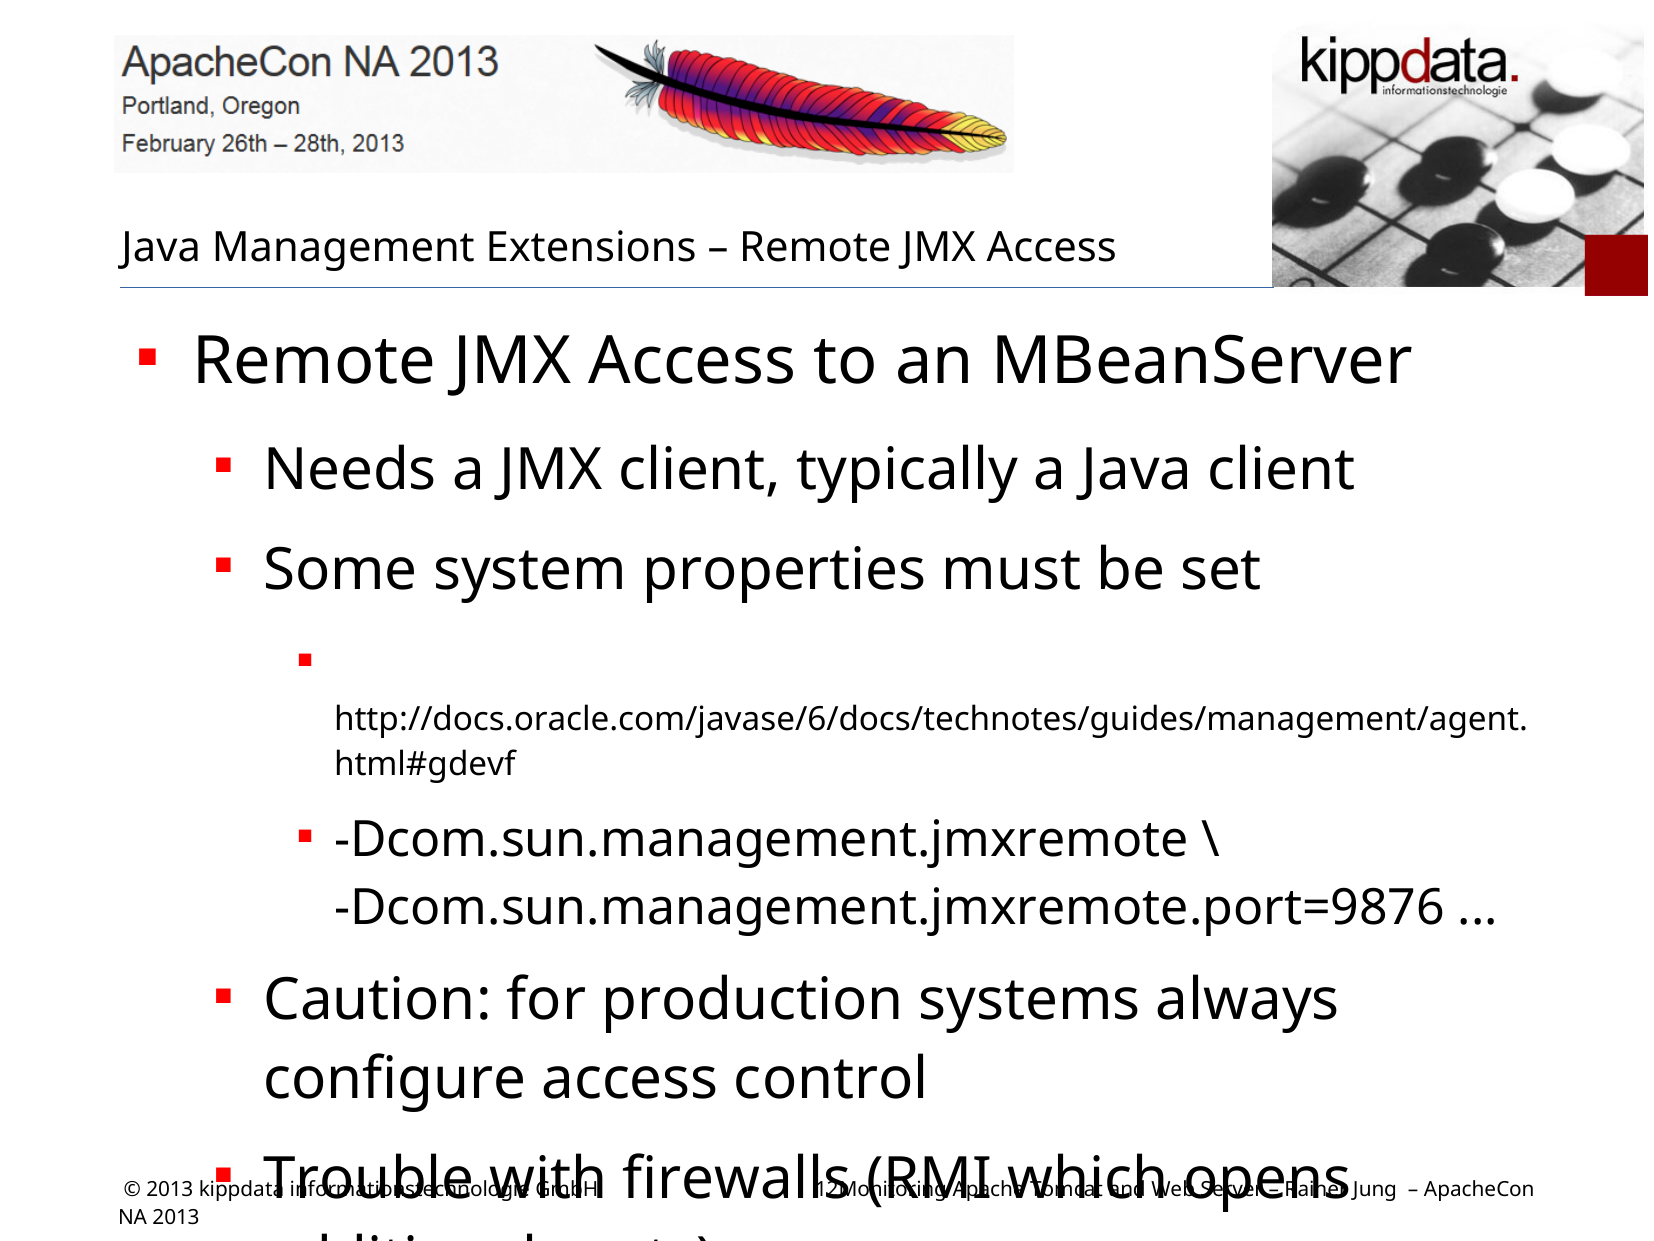

# Java Management Extensions – Remote JMX Access
Remote JMX Access to an MBeanServer
Needs a JMX client, typically a Java client
Some system properties must be set
 http://docs.oracle.com/javase/6/docs/technotes/guides/management/agent.html#gdevf
-Dcom.sun.management.jmxremote \
-Dcom.sun.management.jmxremote.port=9876 ...
Caution: for production systems always configure access control
Trouble with firewalls (RMI which opens additional ports)
Solution for Tomcat: JmxRemoteLifecycleListener
See: http://tomcat.apache.org/tomcat-7.0-doc/config/listeners.html